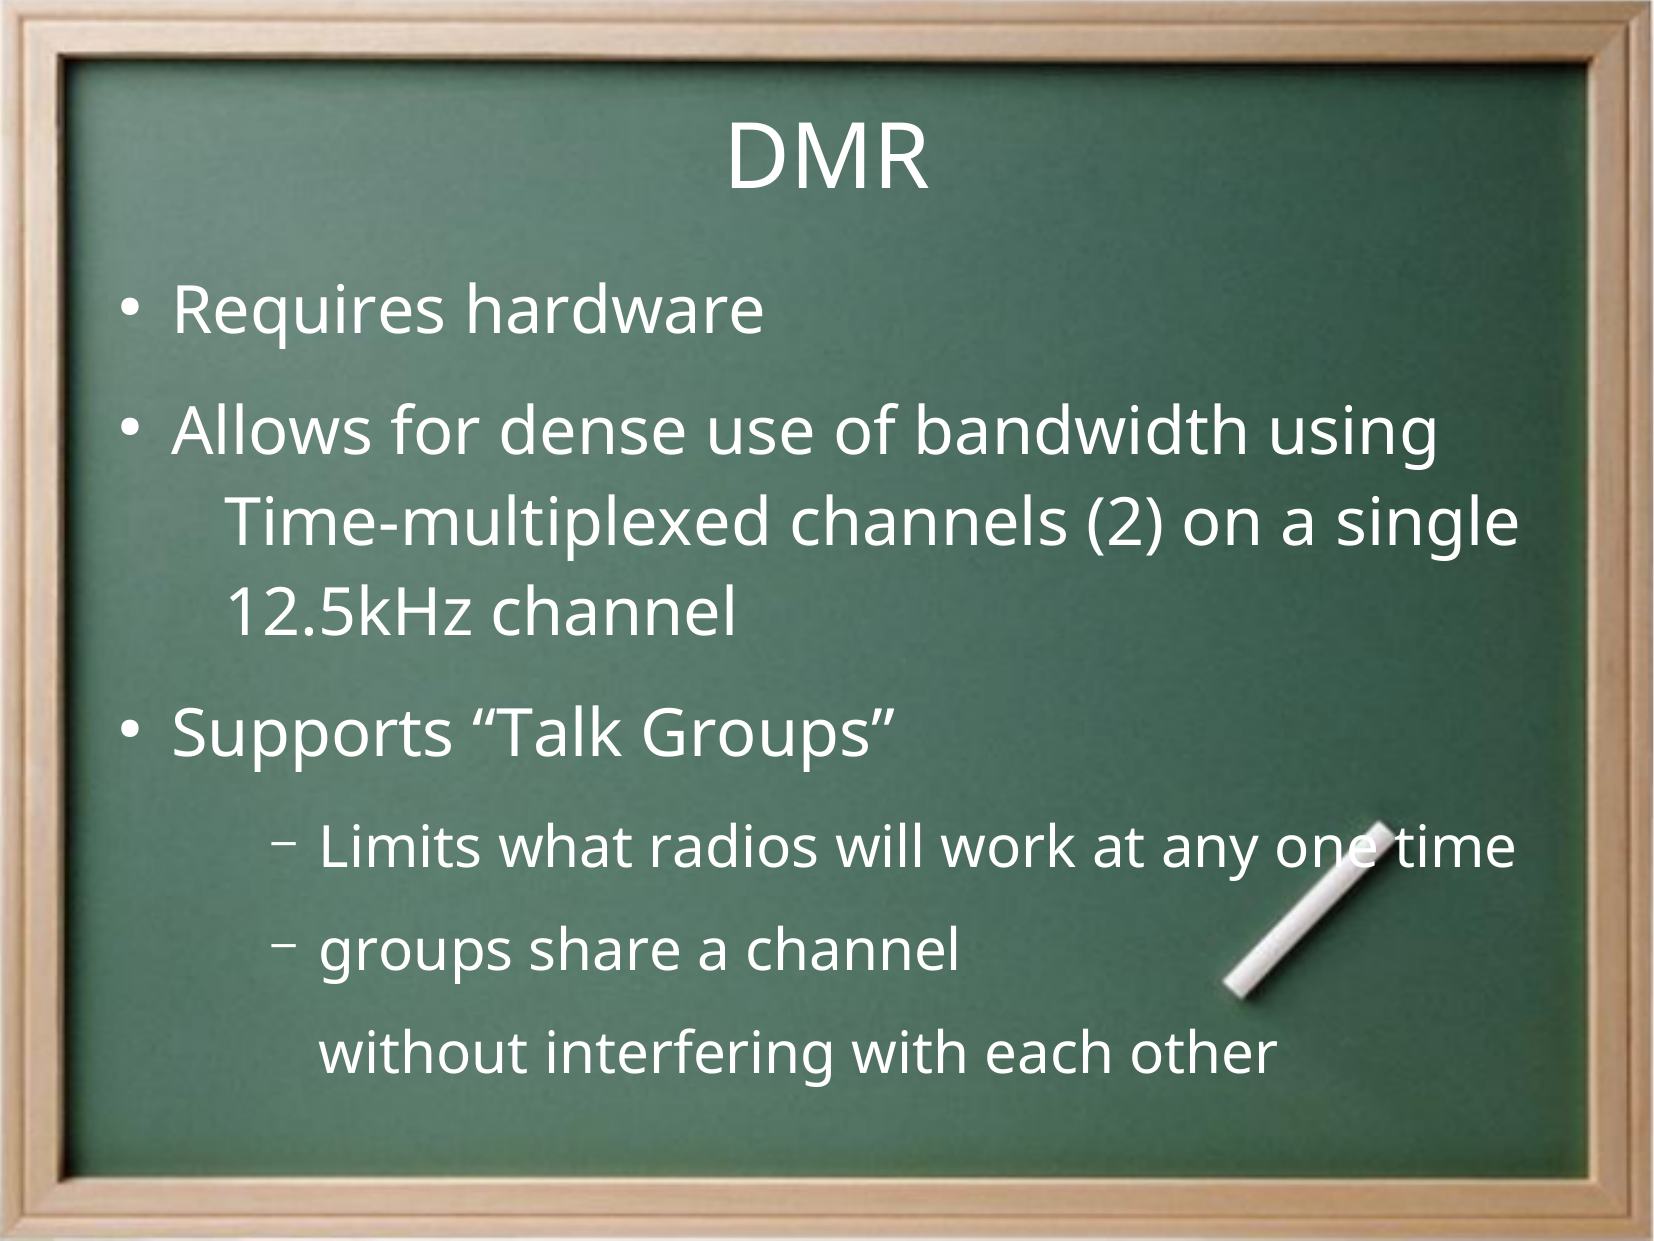

# DMR
Requires hardware
Allows for dense use of bandwidth using Time-multiplexed channels (2) on a single 12.5kHz channel
Supports “Talk Groups”
Limits what radios will work at any one time
groups share a channel
without interfering with each other